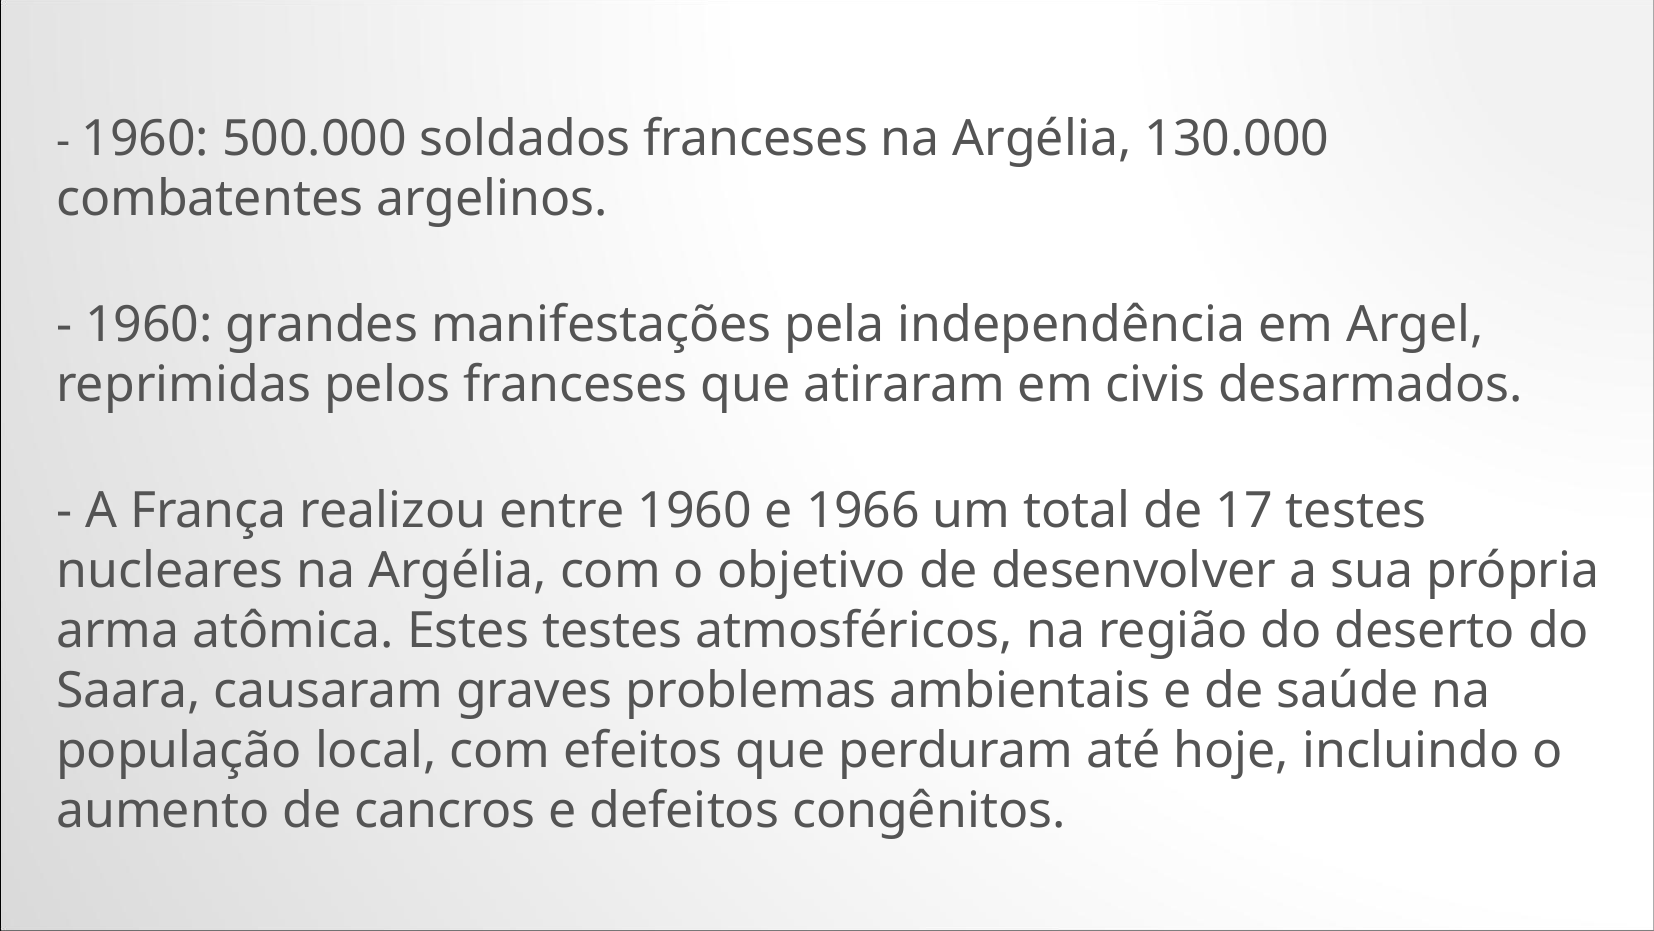

- 1960: 500.000 soldados franceses na Argélia, 130.000 combatentes argelinos.
- 1960: grandes manifestações pela independência em Argel, reprimidas pelos franceses que atiraram em civis desarmados.
- A França realizou entre 1960 e 1966 um total de 17 testes nucleares na Argélia, com o objetivo de desenvolver a sua própria arma atômica. Estes testes atmosféricos, na região do deserto do Saara, causaram graves problemas ambientais e de saúde na população local, com efeitos que perduram até hoje, incluindo o aumento de cancros e defeitos congênitos.